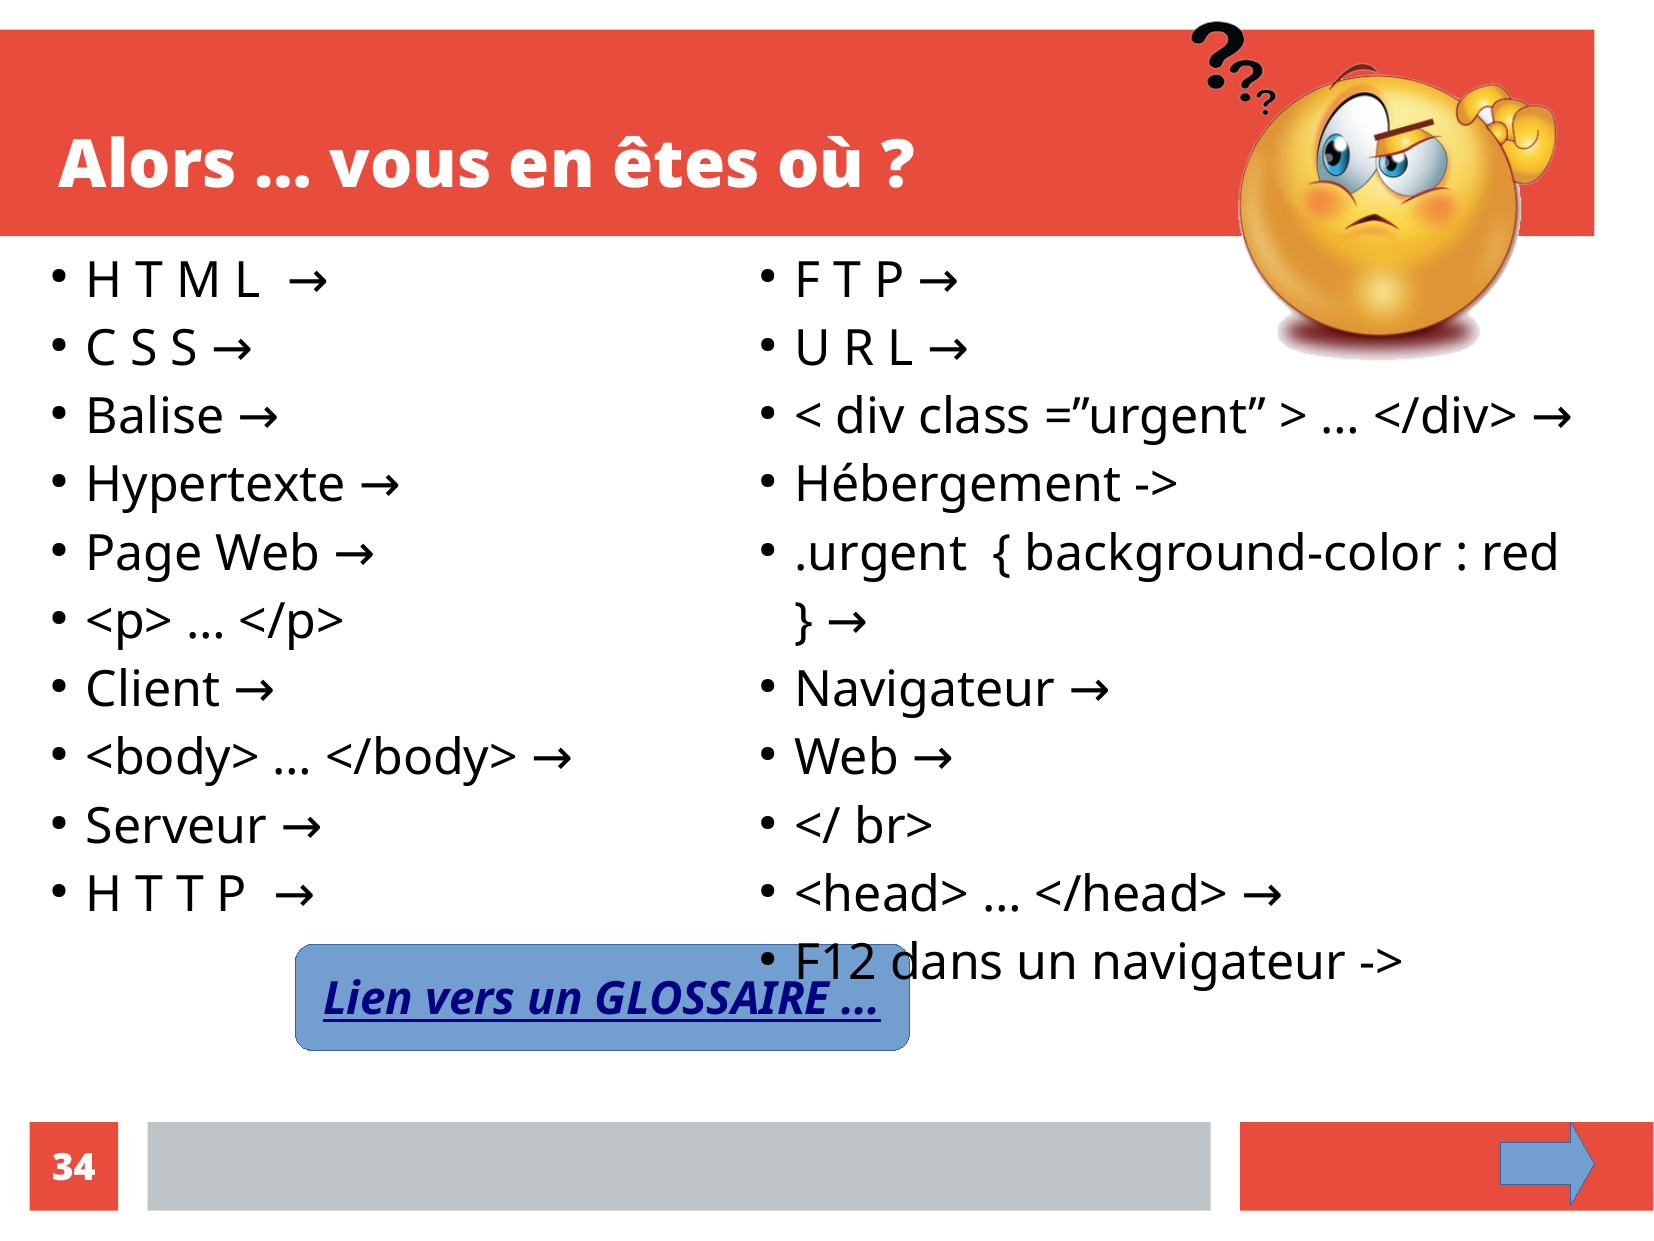

# Alors … vous en êtes où ?
H T M L →
C S S →
Balise →
Hypertexte →
Page Web →
<p> … </p>
Client →
<body> … </body> →
Serveur →
H T T P →
F T P →
U R L →
< div class =’’urgent’’ > … </div> →
Hébergement ->
.urgent { background-color : red } →
Navigateur →
Web →
</ br>
<head> … </head> →
F12 dans un navigateur ->
Lien vers un GLOSSAIRE ...
34